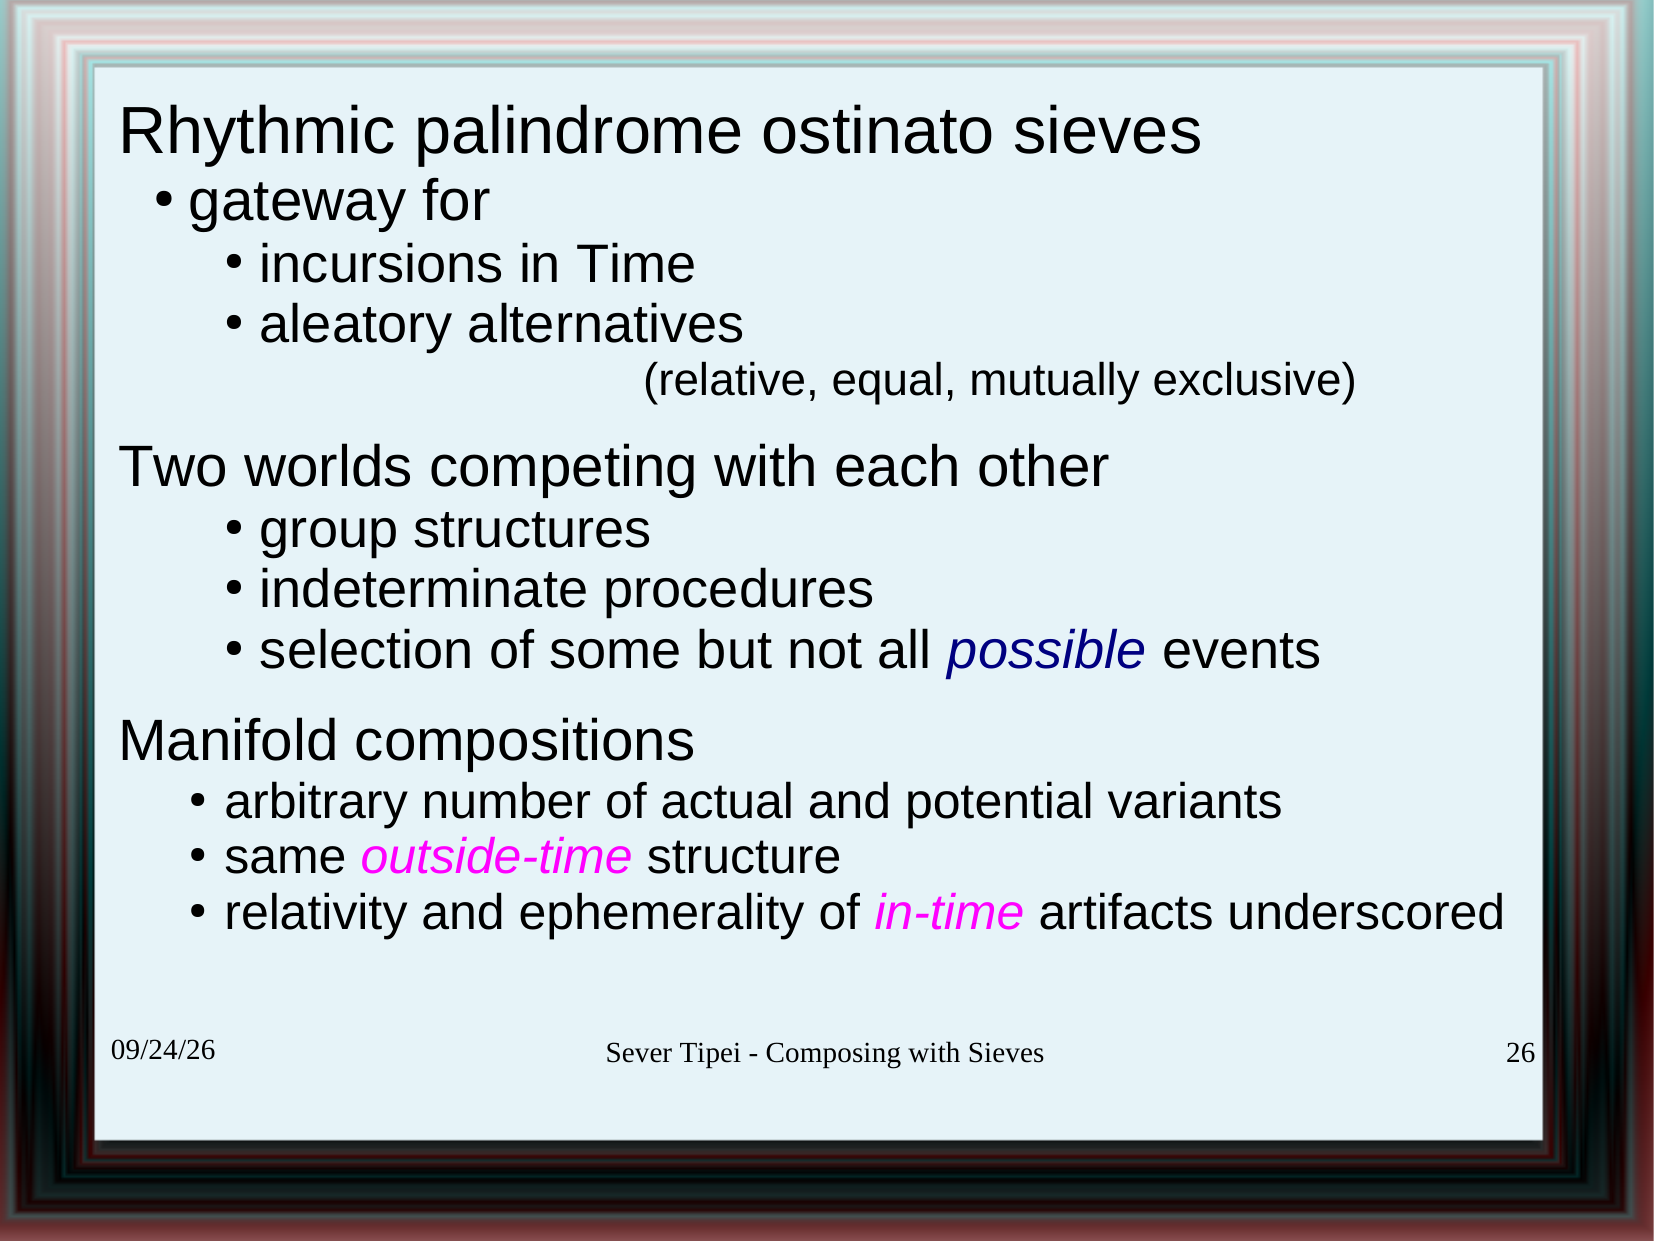

# Rhythmic palindrome ostinato sieves
gateway for
incursions in Time
aleatory alternatives
							(relative, equal, mutually exclusive)
Two worlds competing with each other
group structures
indeterminate procedures
selection of some but not all possible events
Manifold compositions
arbitrary number of actual and potential variants
same outside-time structure
relativity and ephemerality of in-time artifacts underscored
Sever Tipei - Composing with Sieves
26